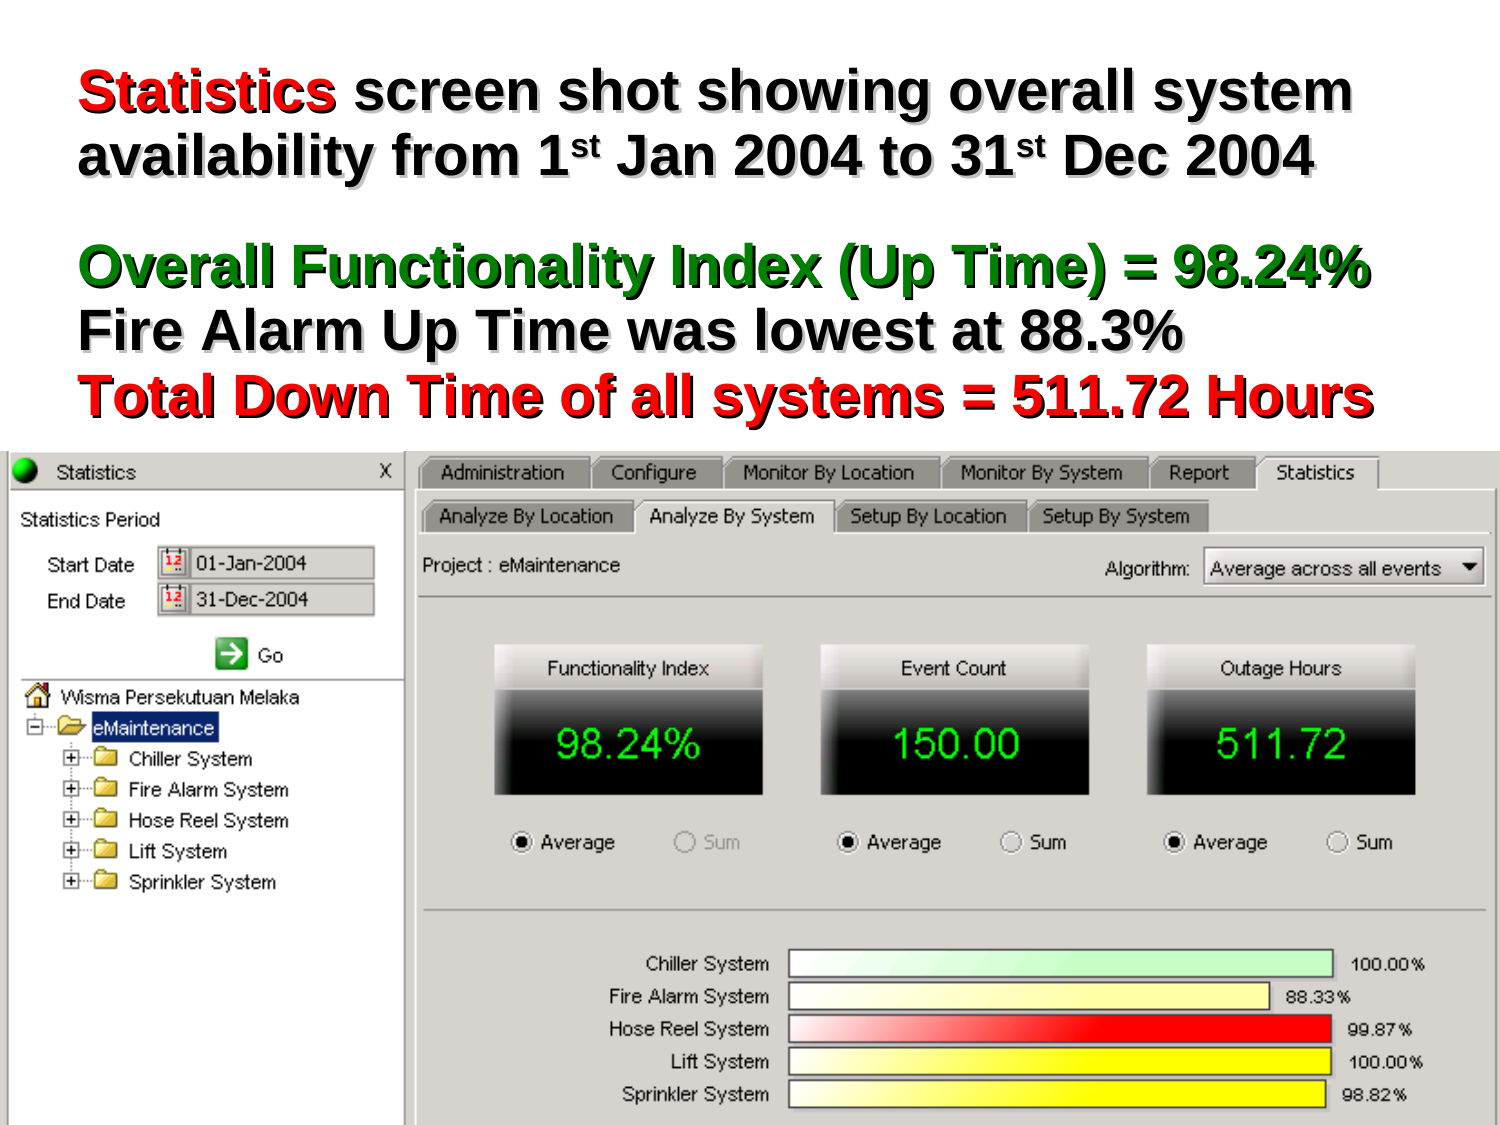

Statistics screen shot showing overall system availability from 1st Jan 2004 to 31st Dec 2004
Overall Functionality Index (Up Time) = 98.24%
Fire Alarm Up Time was lowest at 88.3%
Total Down Time of all systems = 511.72 Hours